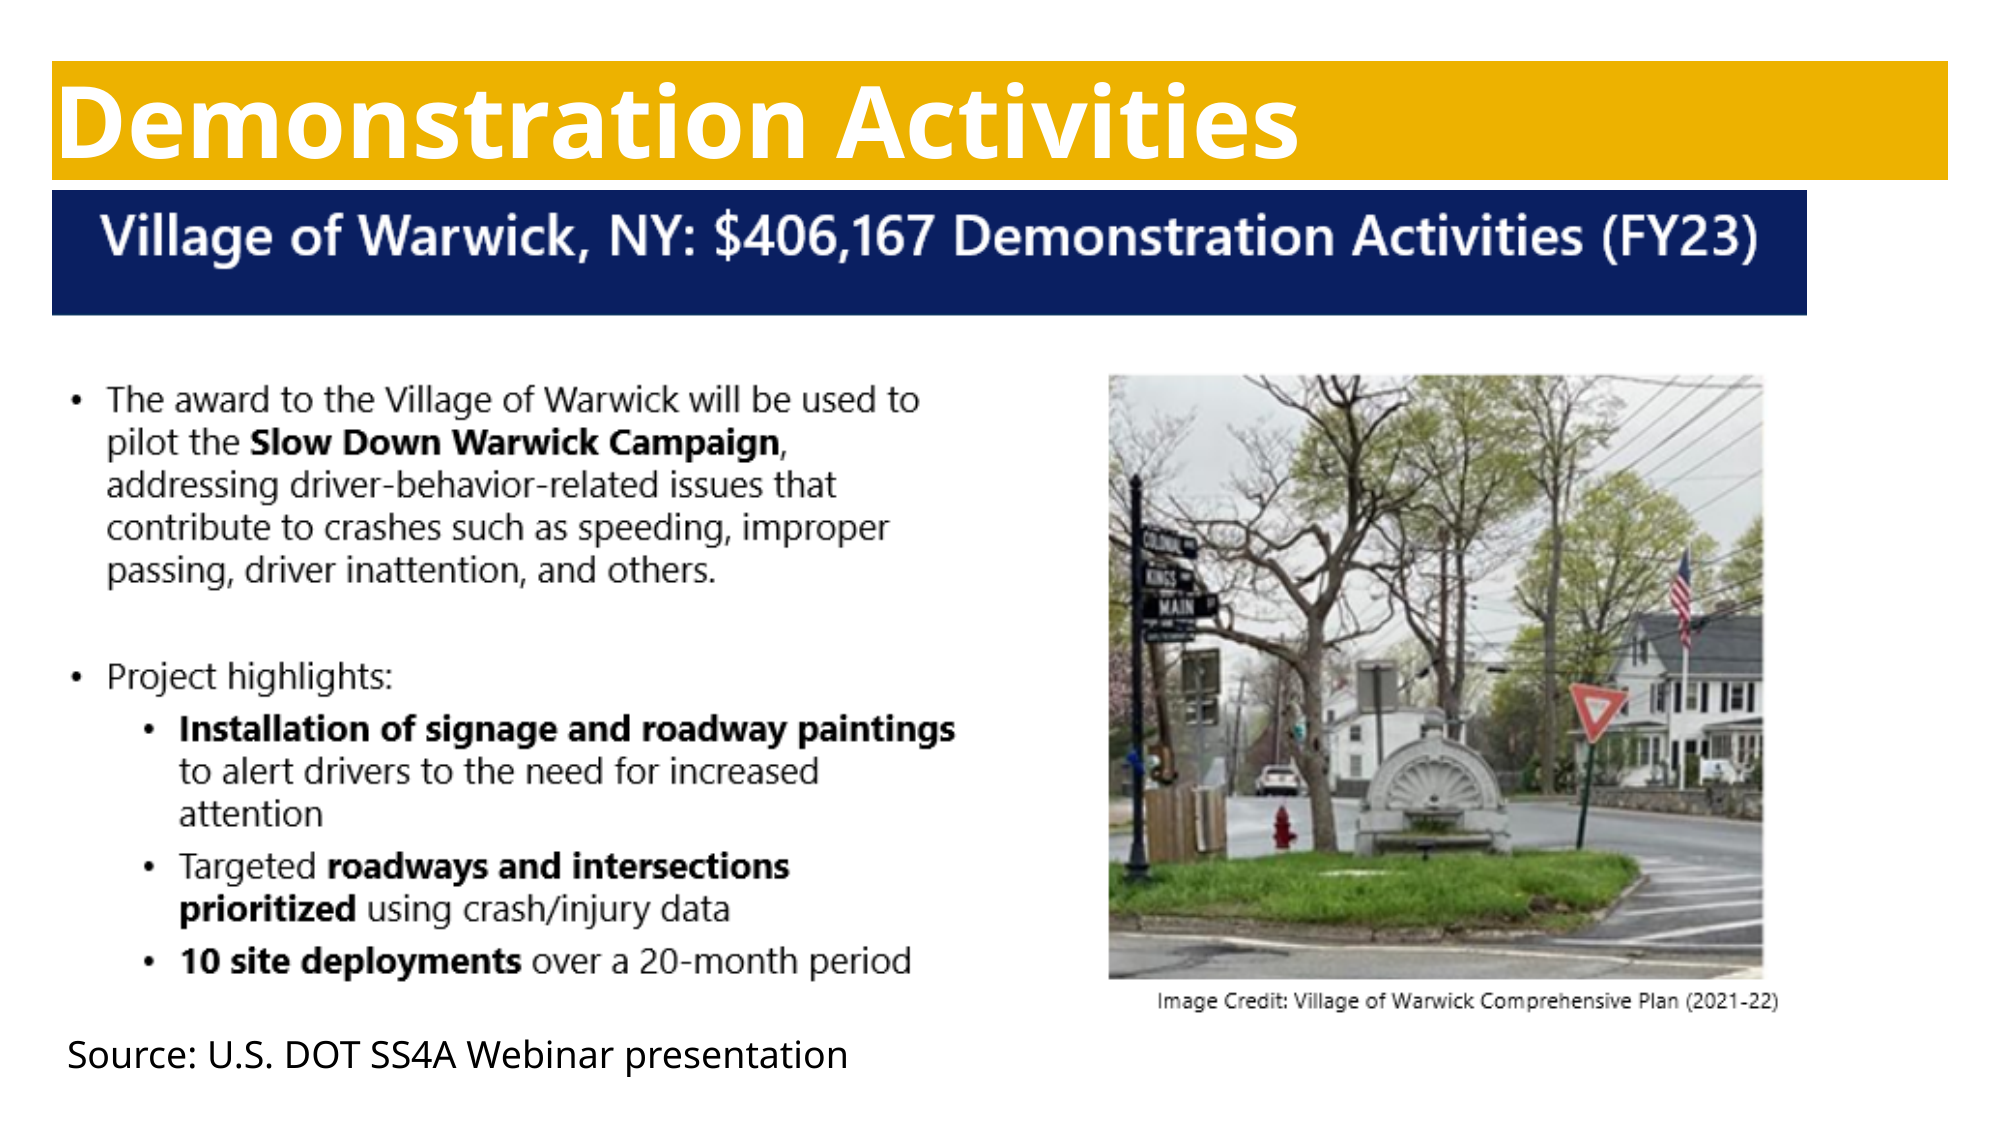

Demonstration Activities
Source: U.S. DOT SS4A Webinar presentation